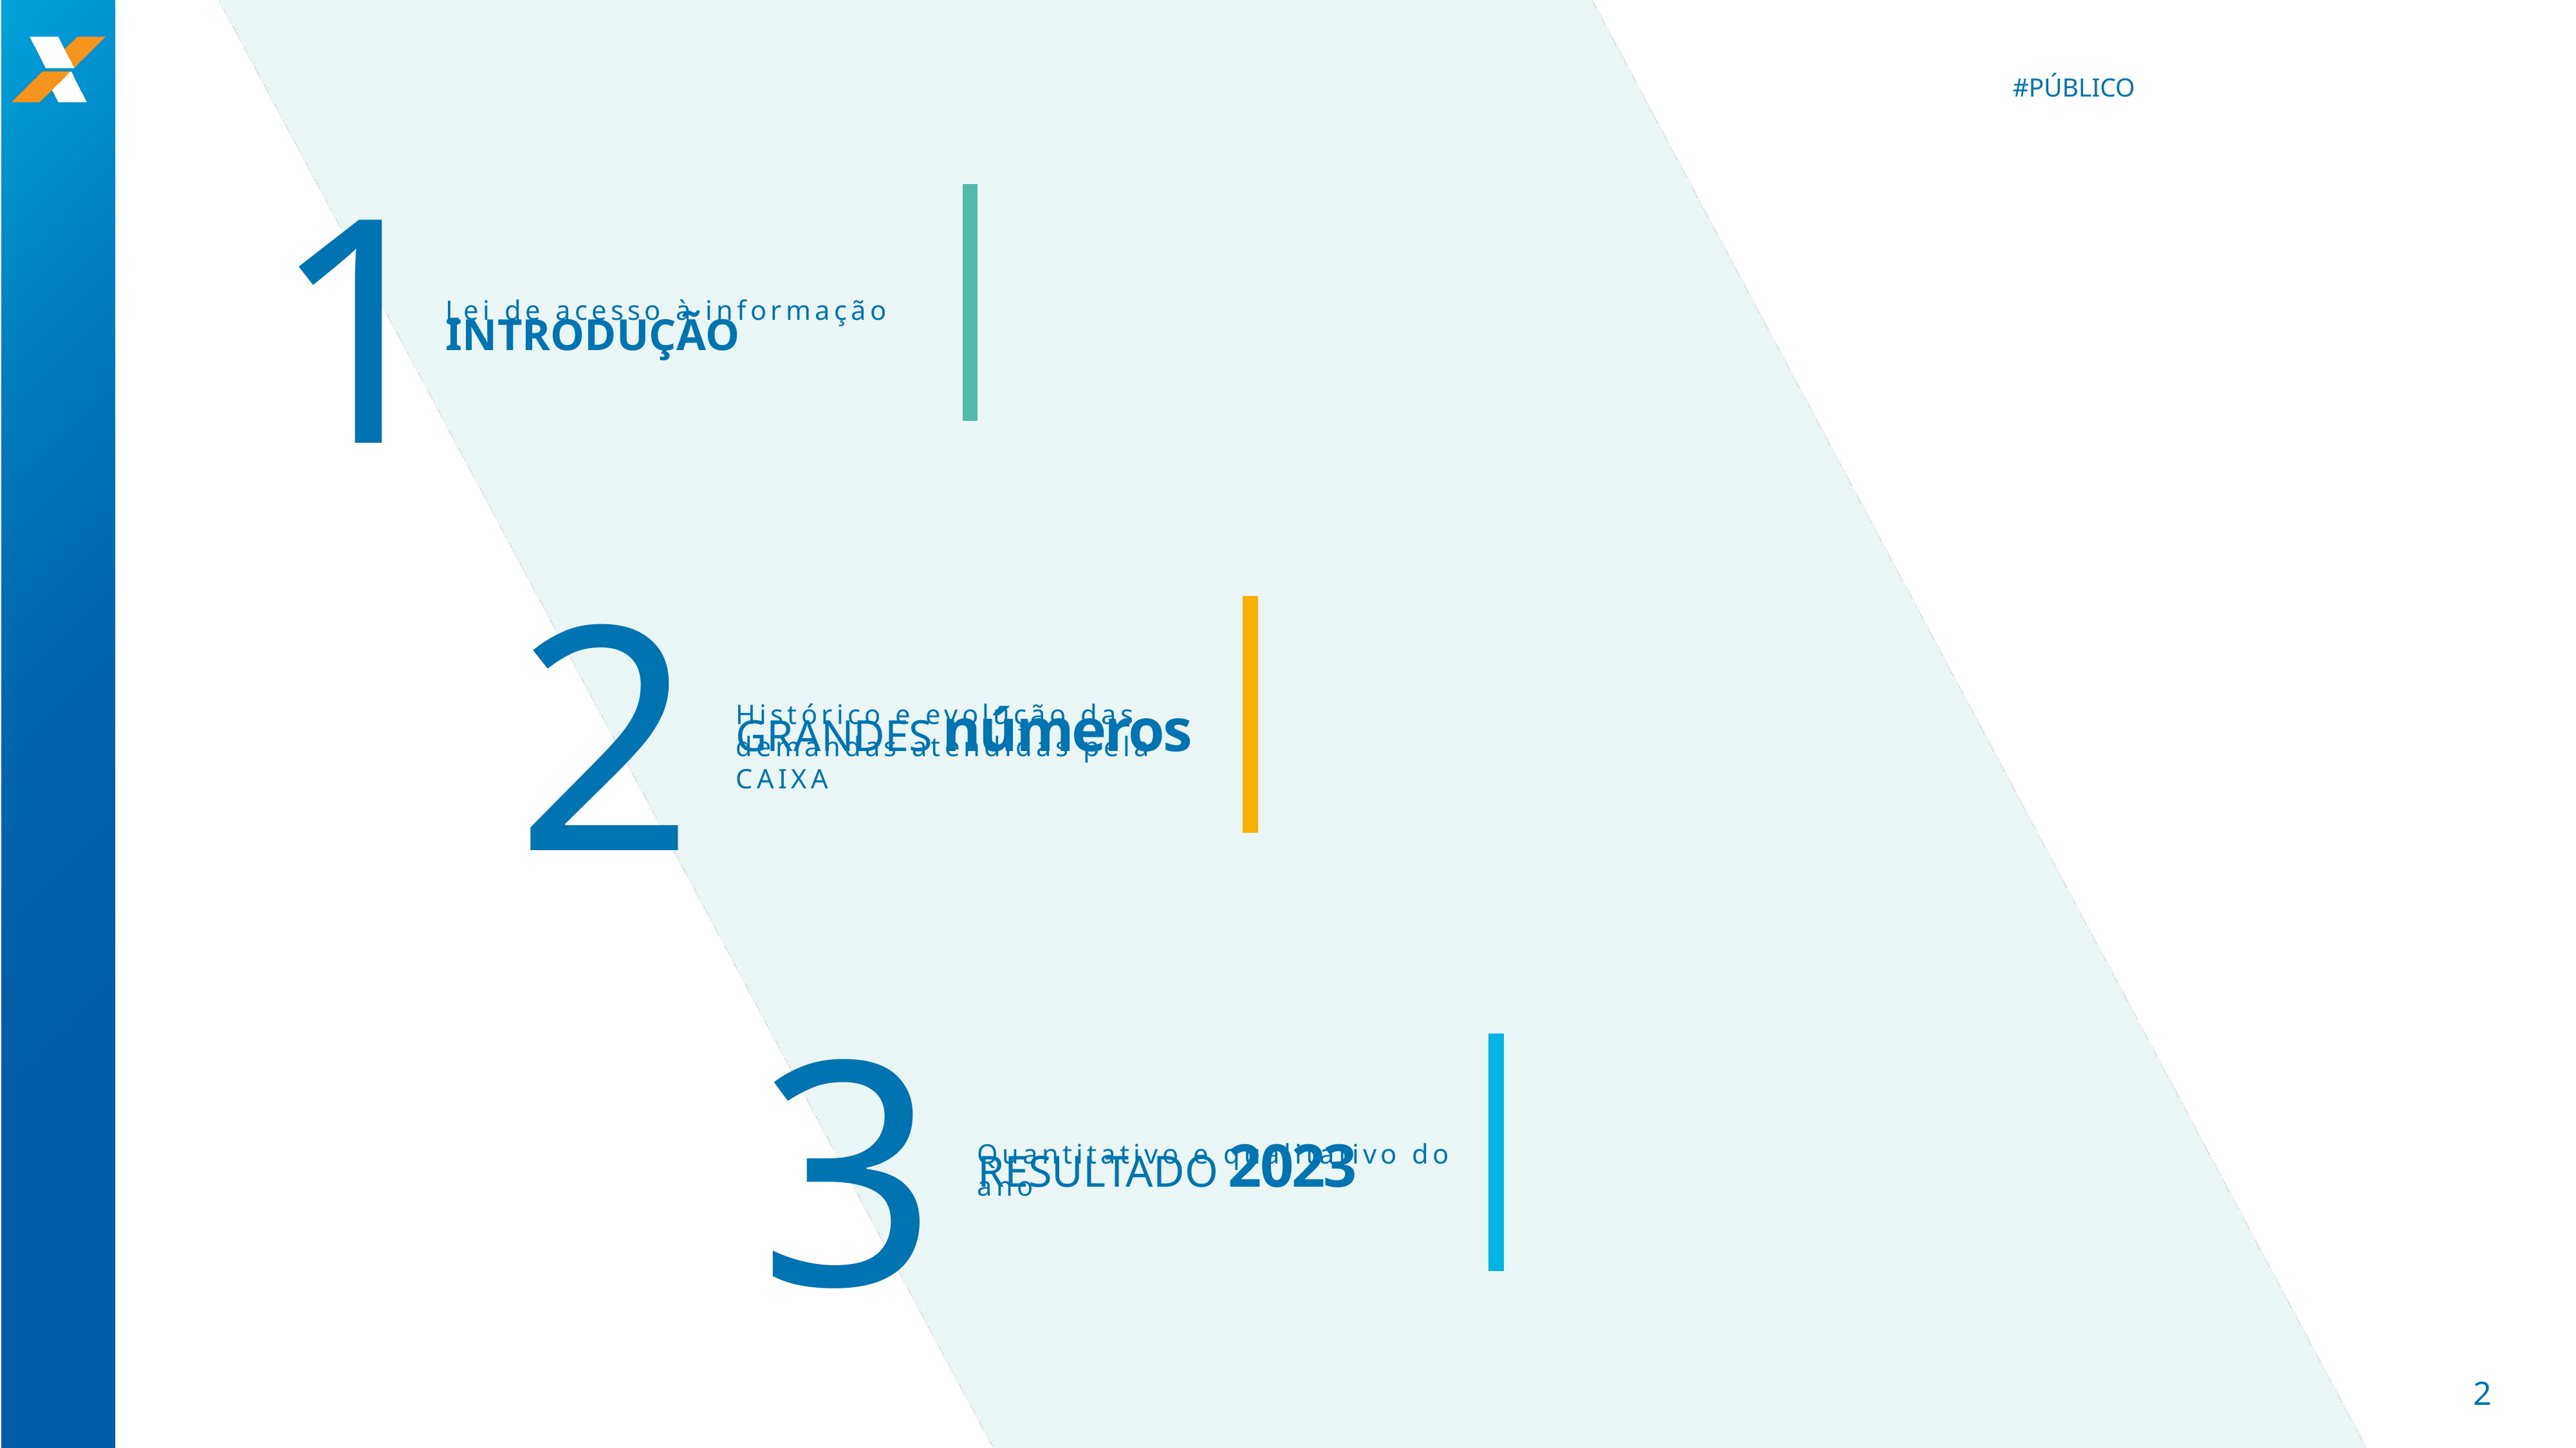

#PÚBLICO
1
INTRODUÇÃO
Lei de acesso à informação
2
GRANDES números
Histórico e evolução das demandas atendidas pela CAIXA
3
RESULTADO 2023
Quantitativo e qualitativo do ano